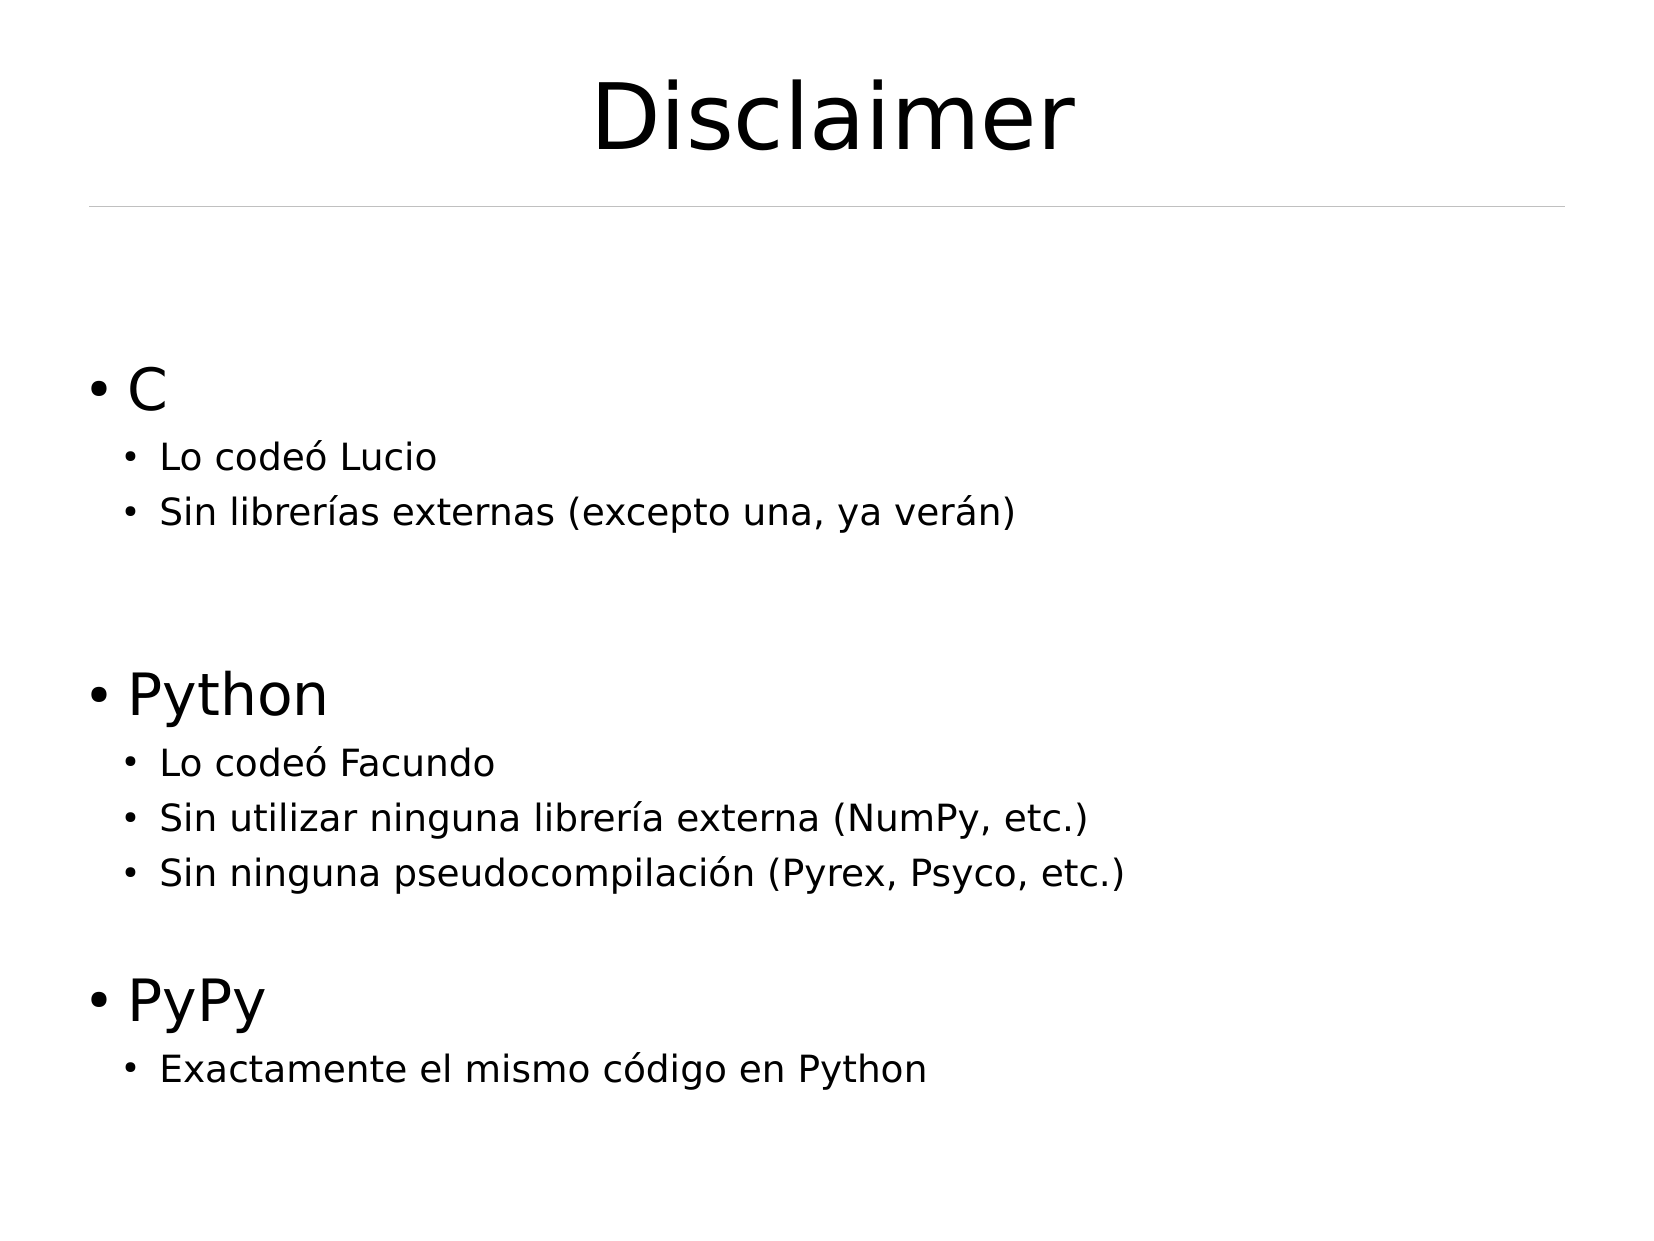

# Disclaimer
 C
Lo codeó Lucio
Sin librerías externas (excepto una, ya verán)
 Python
Lo codeó Facundo
Sin utilizar ninguna librería externa (NumPy, etc.)
Sin ninguna pseudocompilación (Pyrex, Psyco, etc.)
 PyPy
Exactamente el mismo código en Python